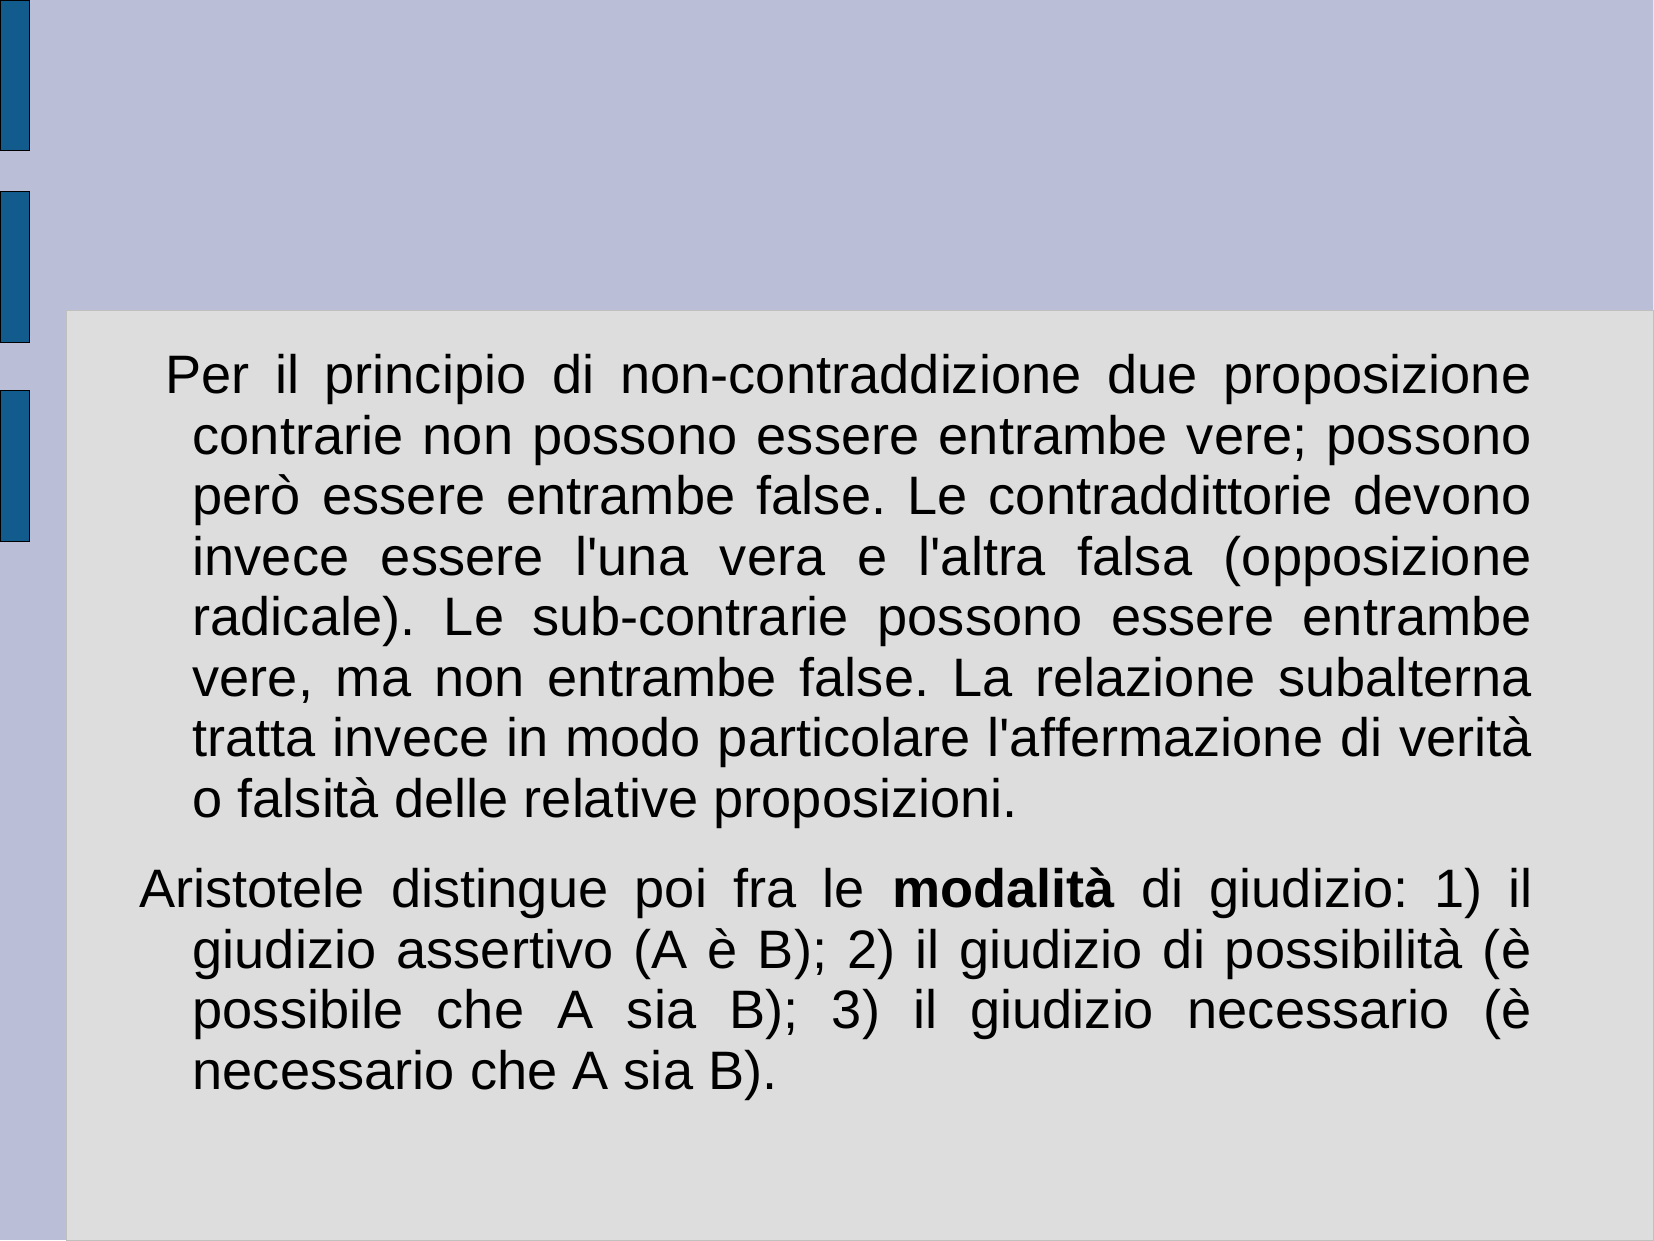

#
 Per il principio di non-contraddizione due proposizione contrarie non possono essere entrambe vere; possono però essere entrambe false. Le contraddittorie devono invece essere l'una vera e l'altra falsa (opposizione radicale). Le sub-contrarie possono essere entrambe vere, ma non entrambe false. La relazione subalterna tratta invece in modo particolare l'affermazione di verità o falsità delle relative proposizioni.
Aristotele distingue poi fra le modalità di giudizio: 1) il giudizio assertivo (A è B); 2) il giudizio di possibilità (è possibile che A sia B); 3) il giudizio necessario (è necessario che A sia B).